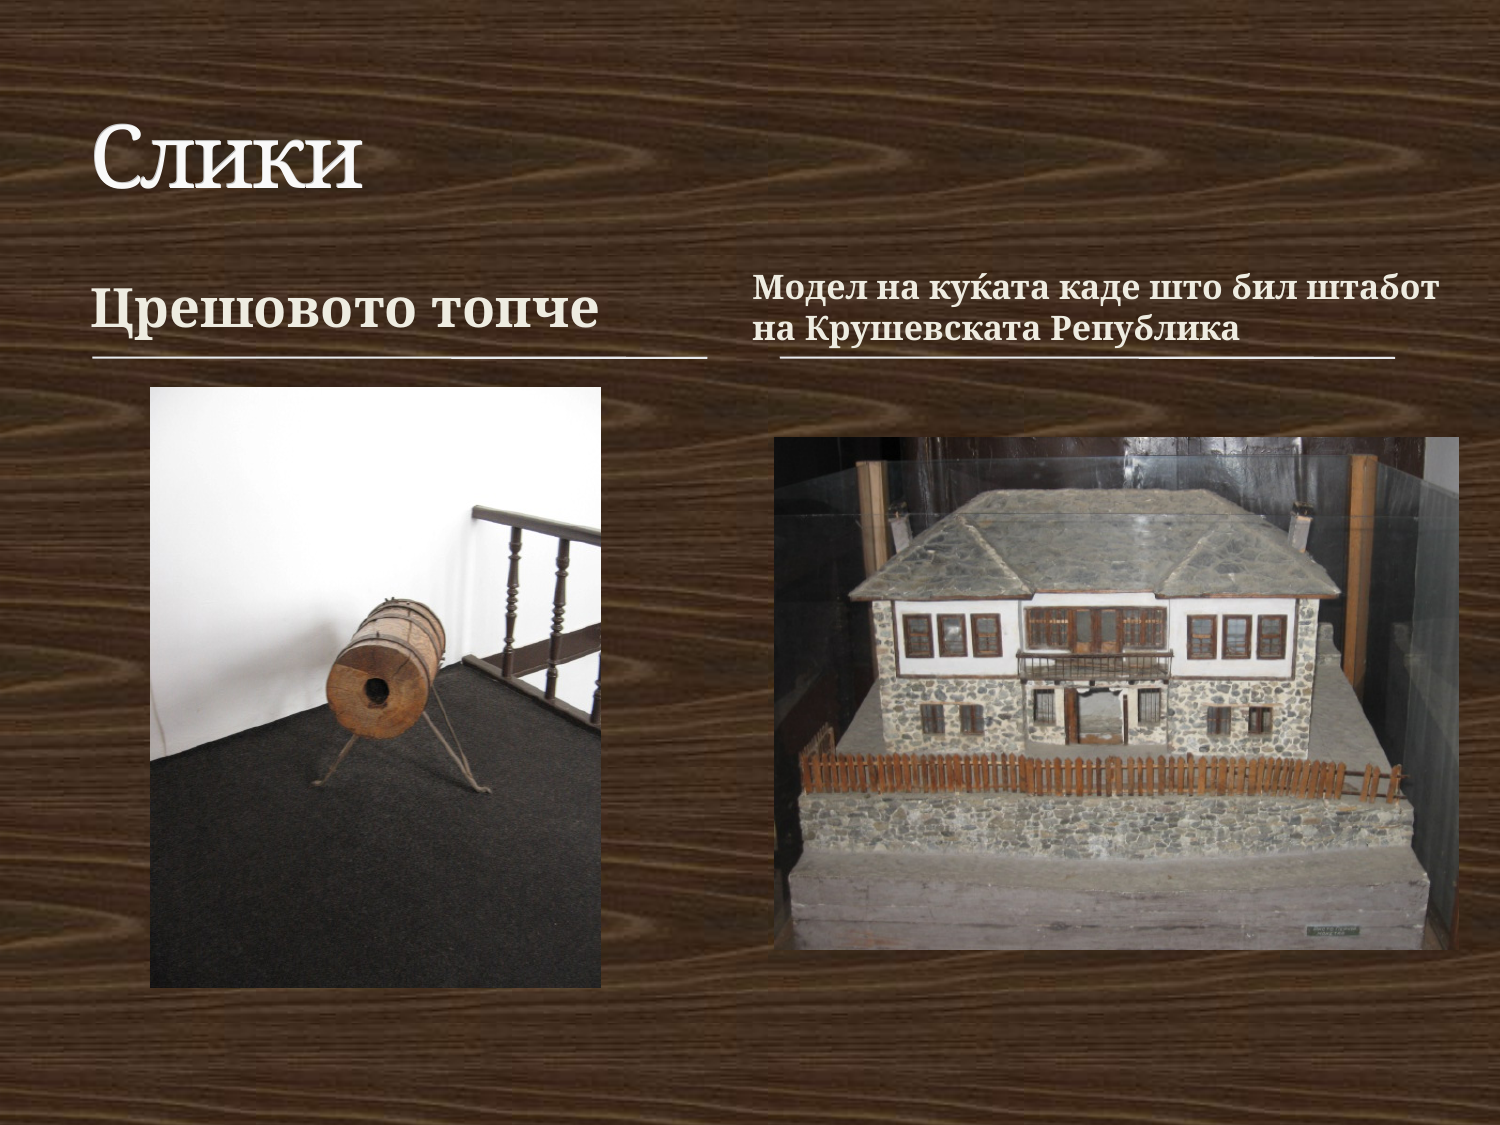

Слики
# Црешовото топче
Модел на куќата каде што бил штабот на Крушевската Република